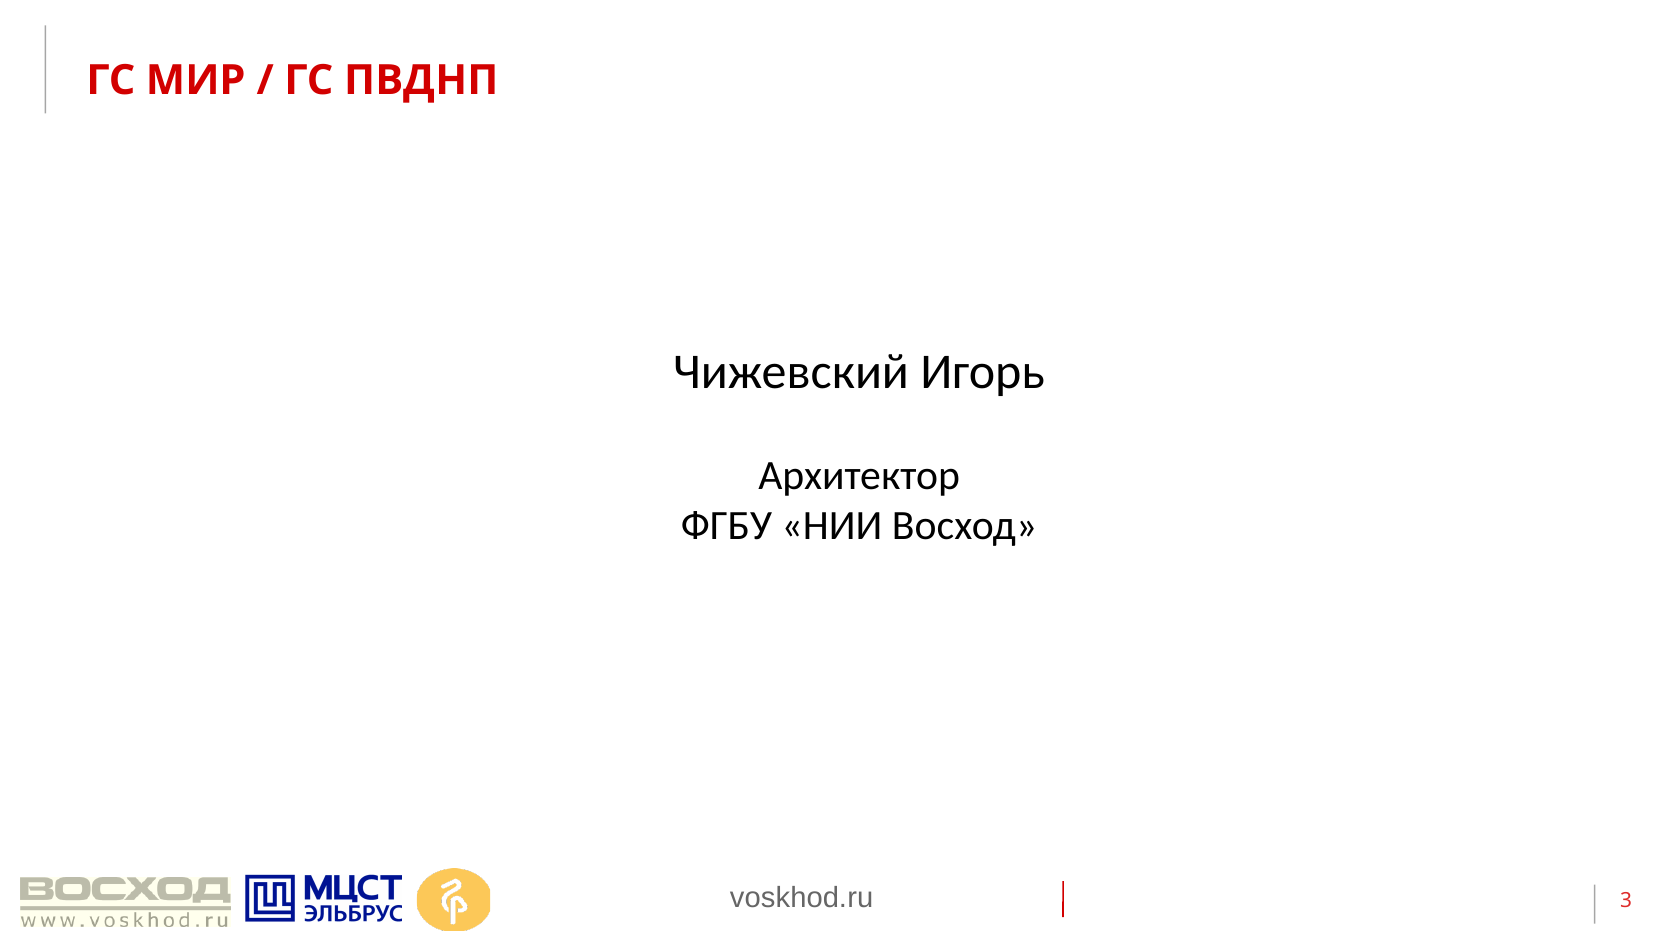

# ГС МИР / ГС ПВДНП
Чижевский Игорь
Архитектор
ФГБУ «НИИ Восход»